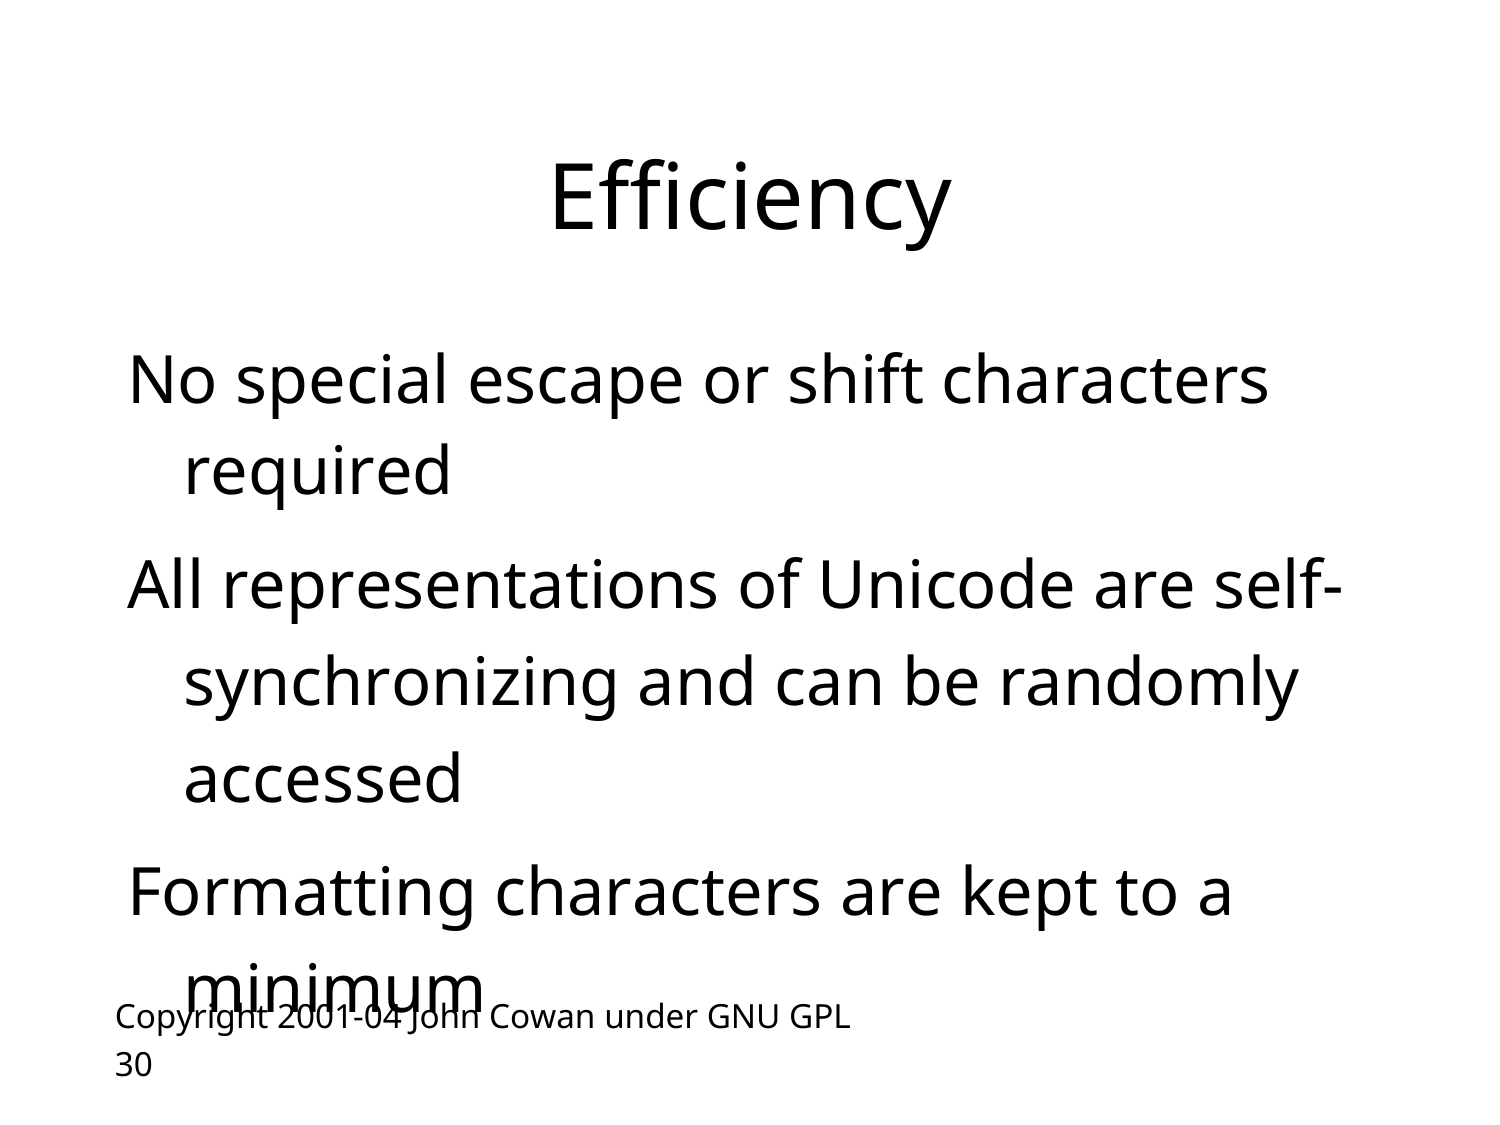

# Efficiency
No special escape or shift characters required
All representations of Unicode are self-synchronizing and can be randomly accessed
Formatting characters are kept to a minimum